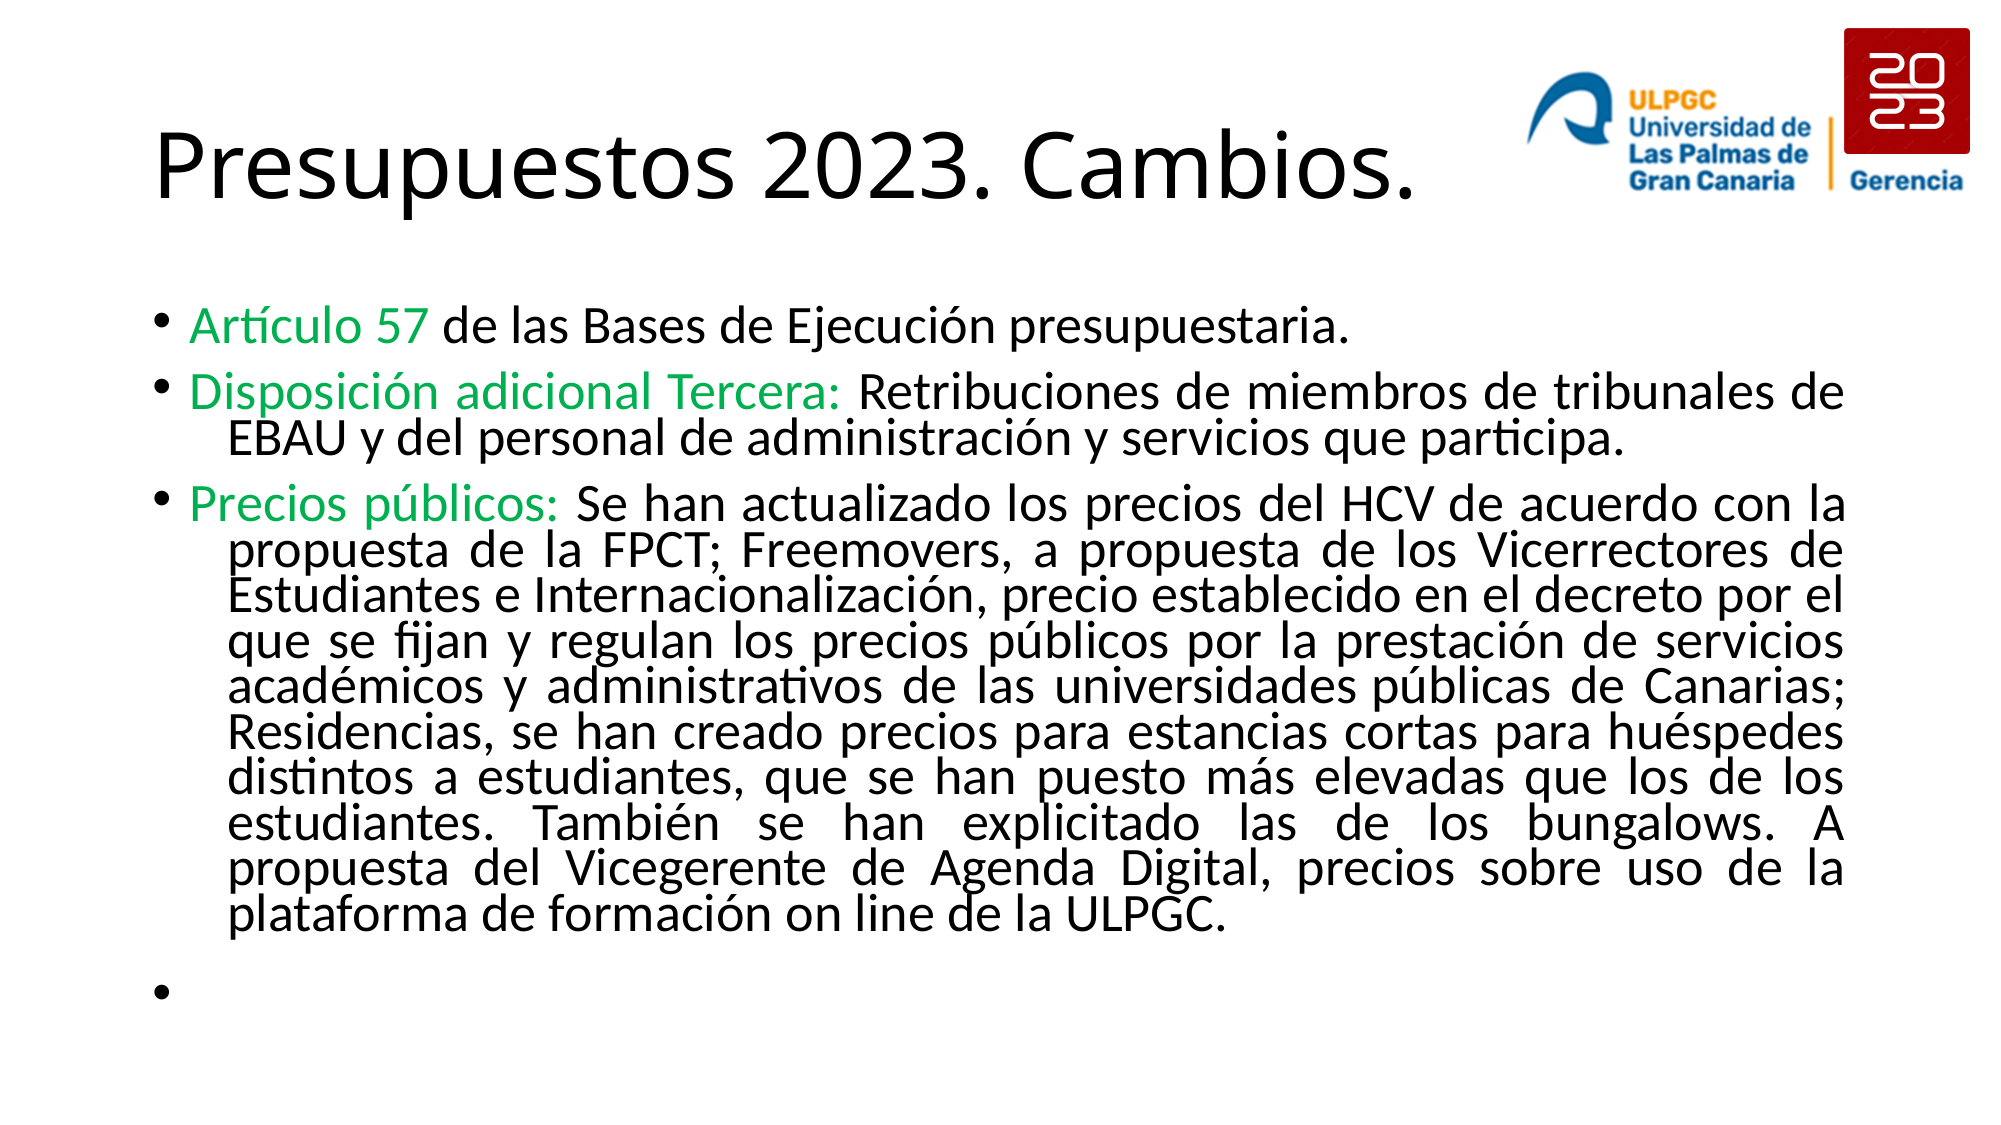

# Presupuestos 2023. Cambios.
Artículo 57 de las Bases de Ejecución presupuestaria.
Disposición adicional Tercera: Retribuciones de miembros de tribunales de EBAU y del personal de administración y servicios que participa.
Precios públicos: Se han actualizado los precios del HCV de acuerdo con la propuesta de la FPCT; Freemovers, a propuesta de los Vicerrectores de Estudiantes e Internacionalización, precio establecido en el decreto por el que se ﬁjan y regulan los precios públicos por la prestación de servicios académicos y administrativos de las universidades públicas de Canarias; Residencias, se han creado precios para estancias cortas para huéspedes distintos a estudiantes, que se han puesto más elevadas que los de los estudiantes. También se han explicitado las de los bungalows. A propuesta del Vicegerente de Agenda Digital, precios sobre uso de la plataforma de formación on line de la ULPGC.